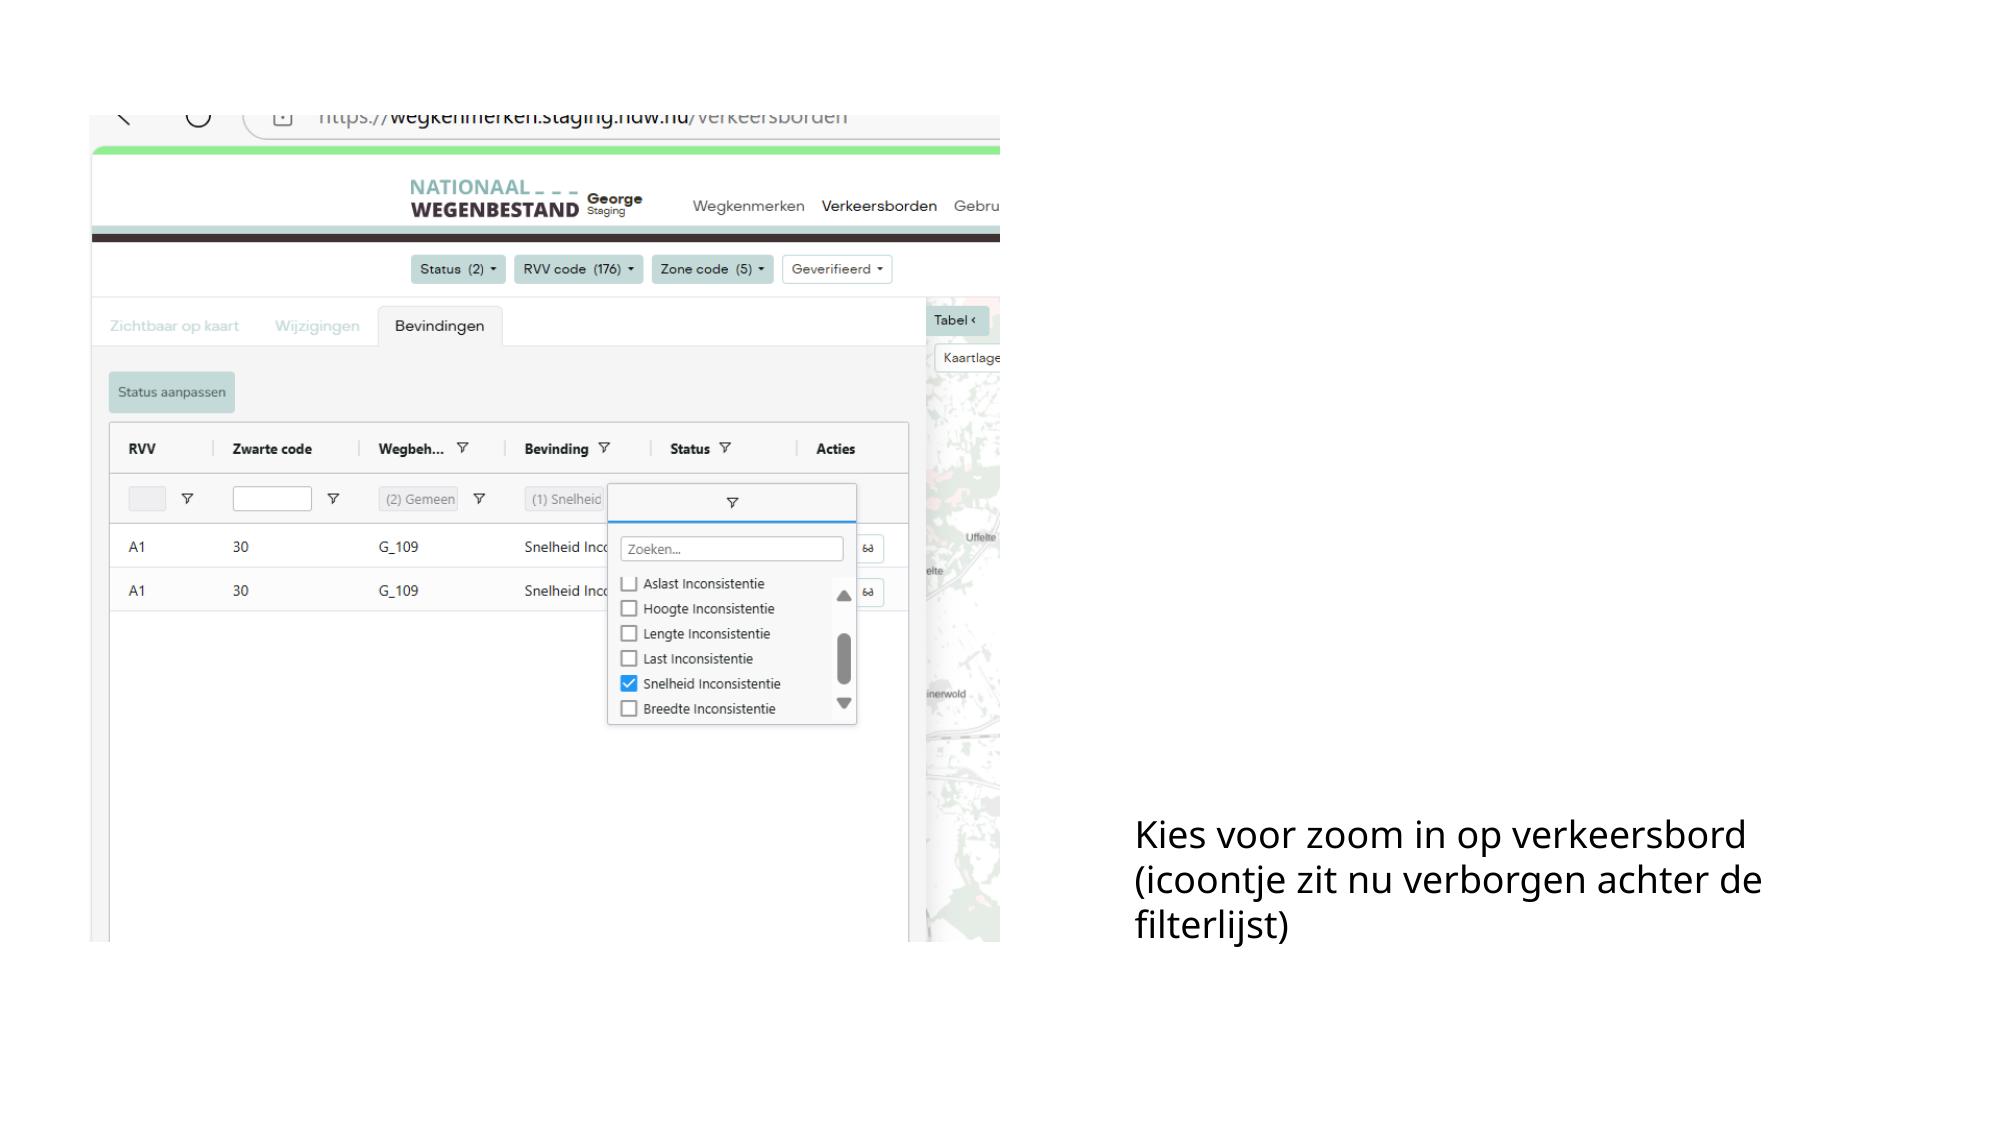

Kies voor zoom in op verkeersbord (icoontje zit nu verborgen achter de filterlijst)